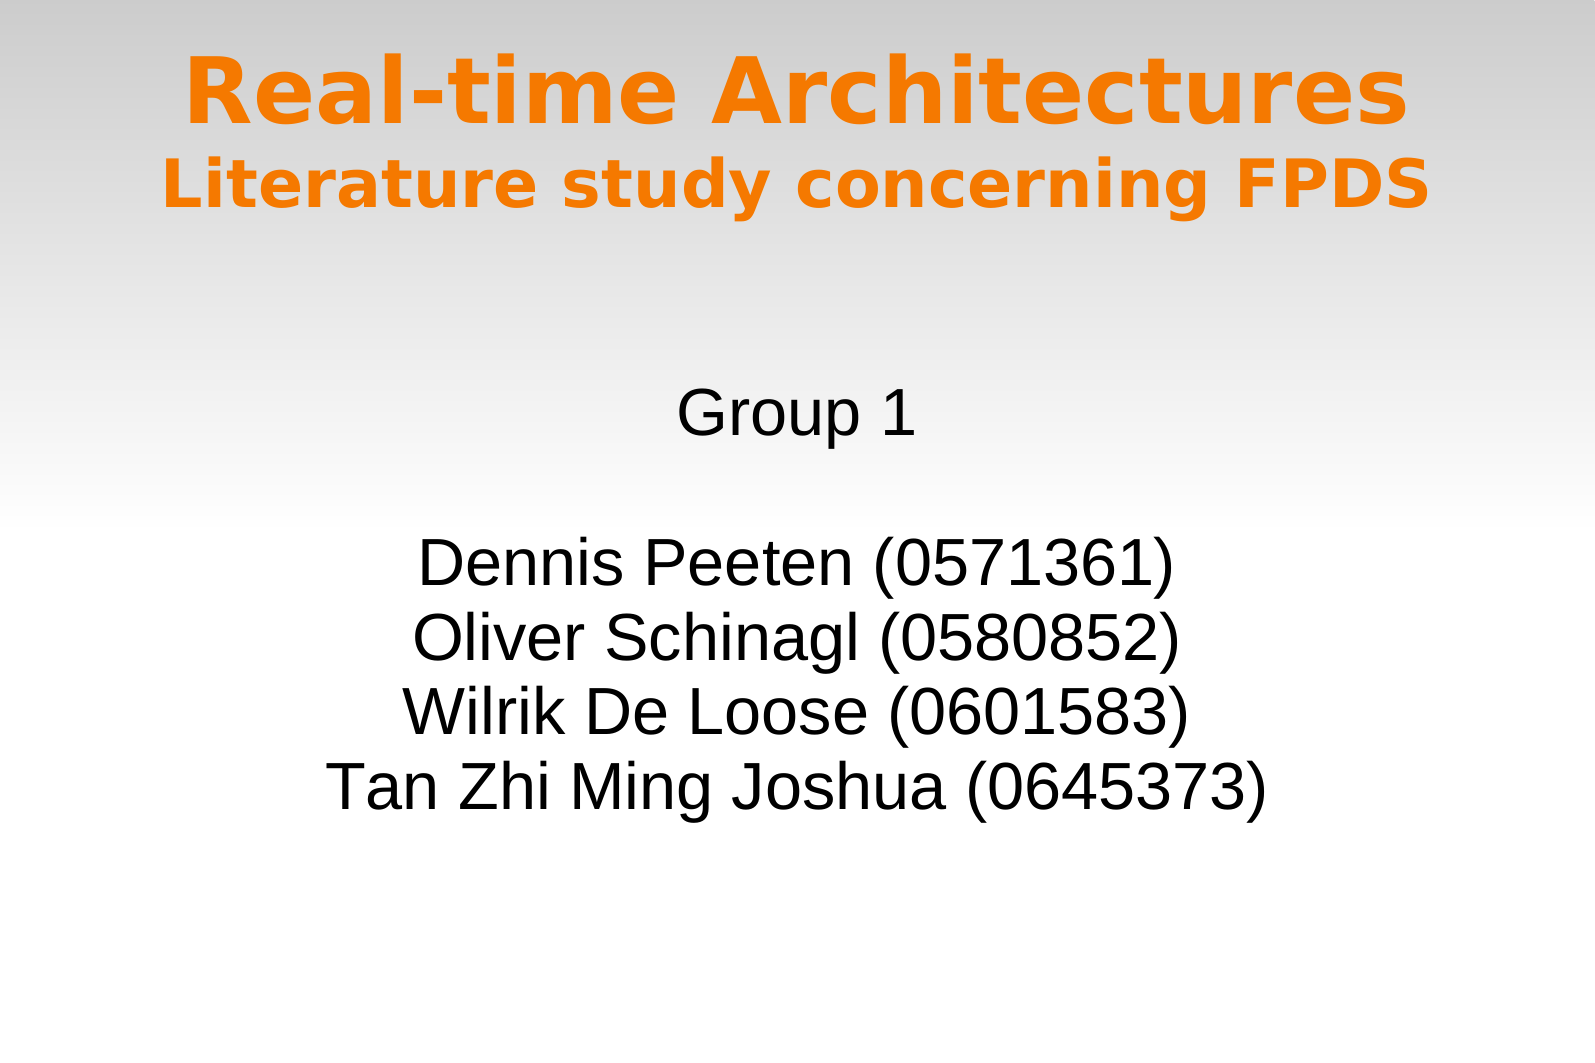

# Real-time Architectures Literature study concerning FPDS
Group 1
Dennis Peeten (0571361)
Oliver Schinagl (0580852)
Wilrik De Loose (0601583)
Tan Zhi Ming Joshua (0645373)